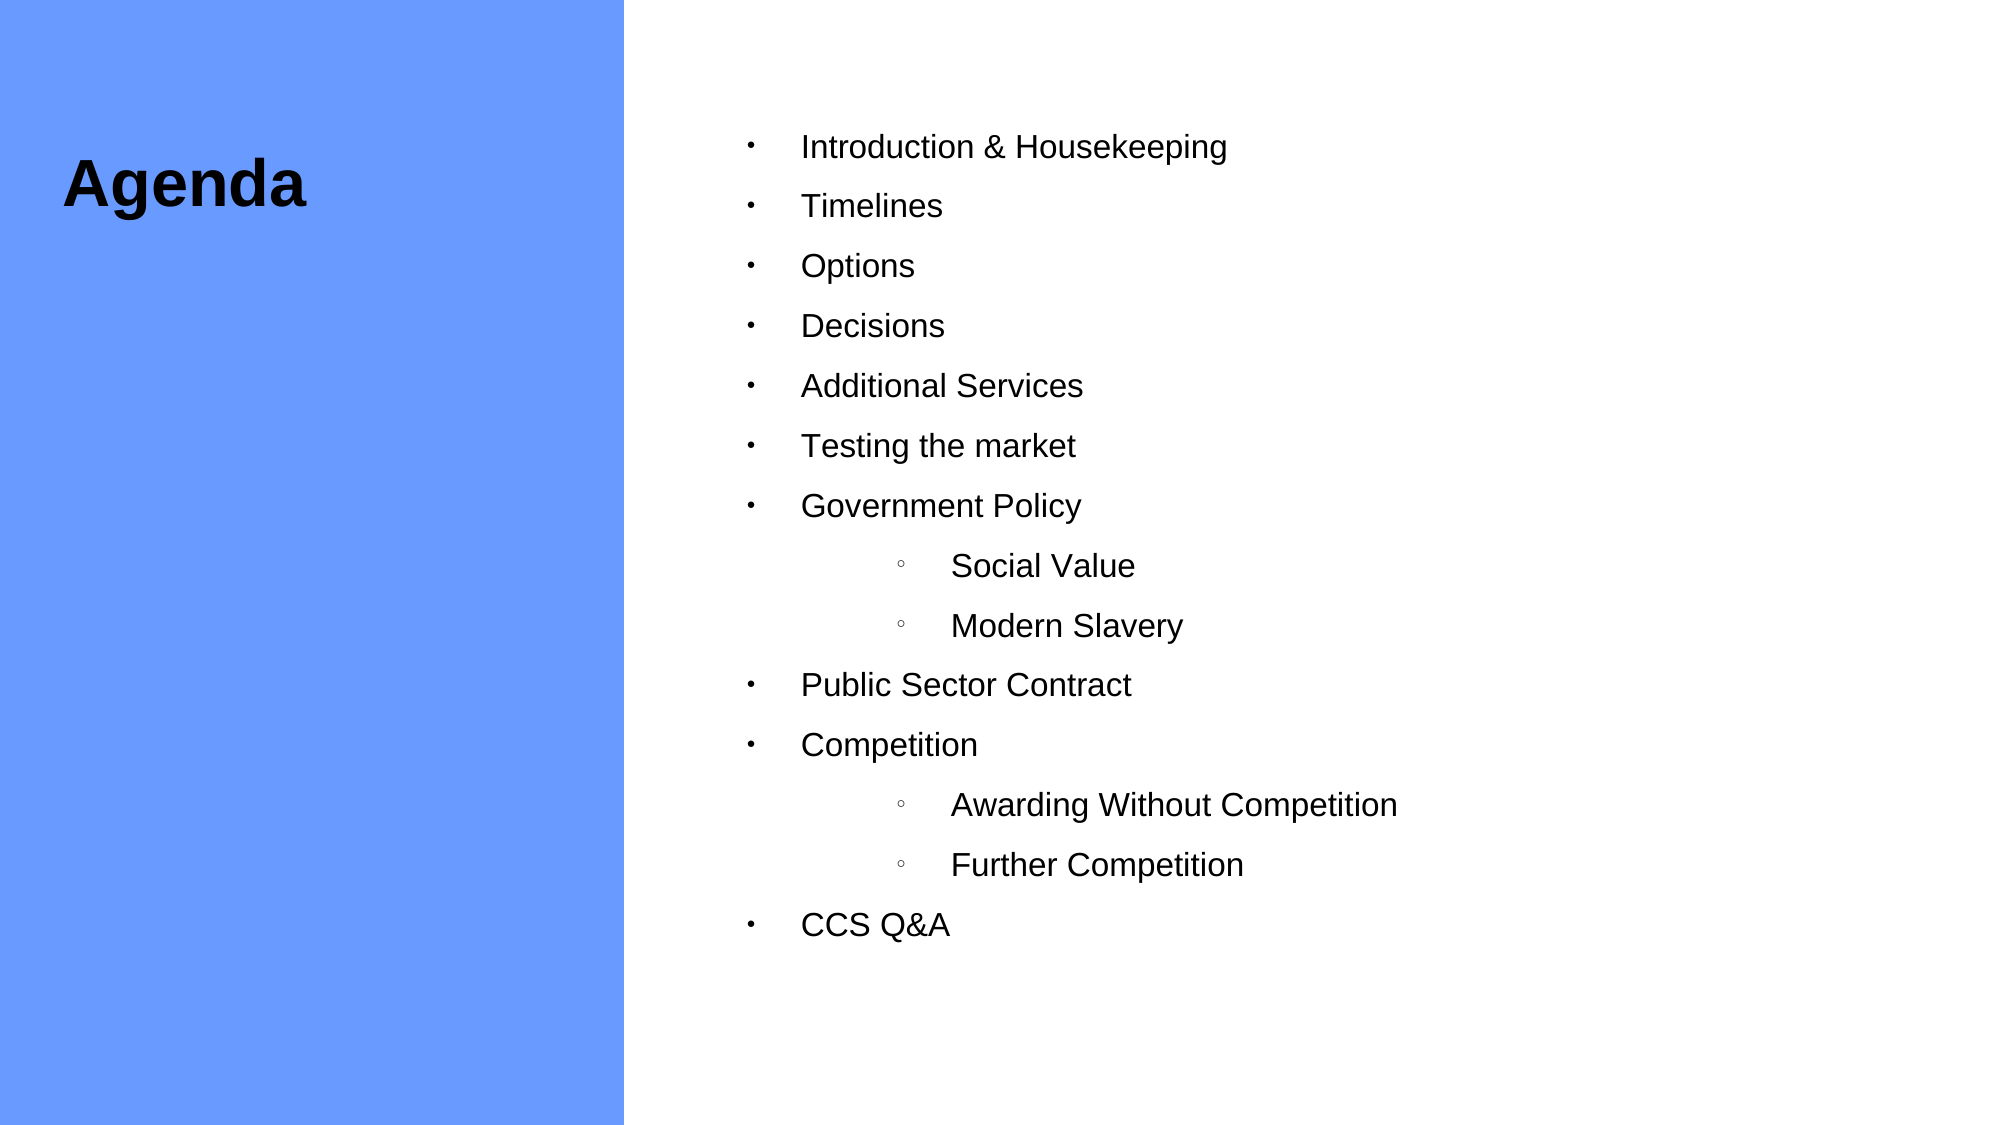

Introduction & Housekeeping
Timelines
Options
Decisions
Additional Services
Testing the market
Government Policy
Social Value
Modern Slavery
Public Sector Contract
Competition
Awarding Without Competition
Further Competition
CCS Q&A
# Agenda